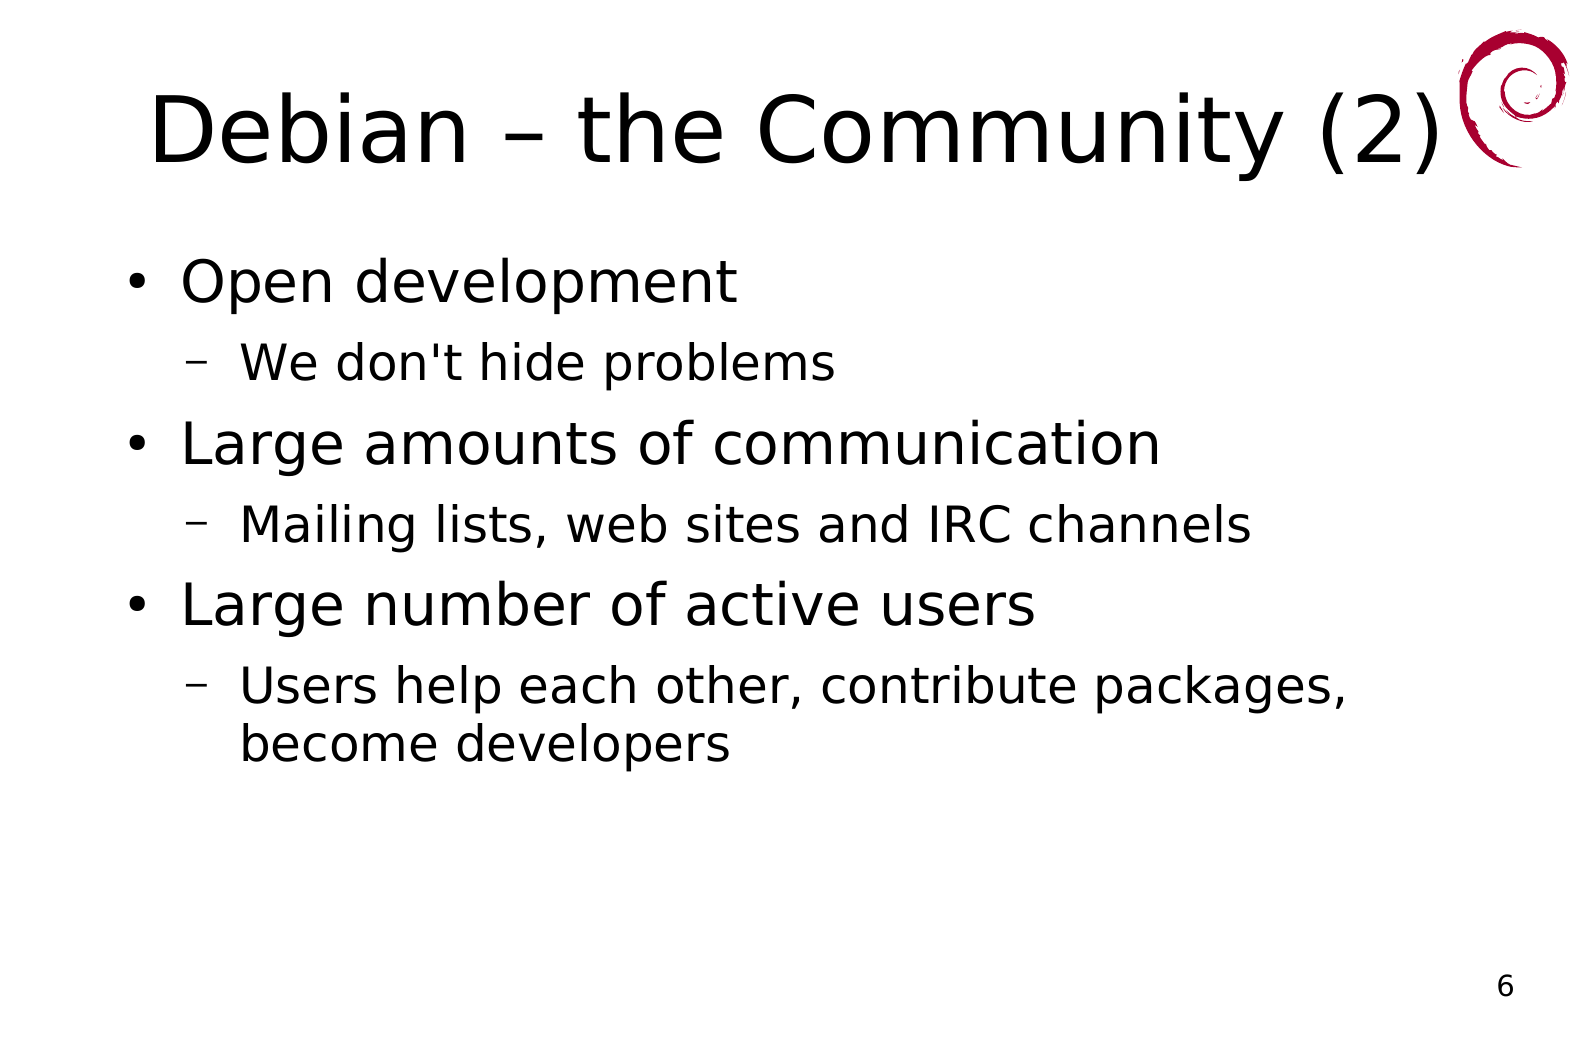

# Debian – the Community (2)
Open development
We don't hide problems
Large amounts of communication
Mailing lists, web sites and IRC channels
Large number of active users
Users help each other, contribute packages, become developers
6